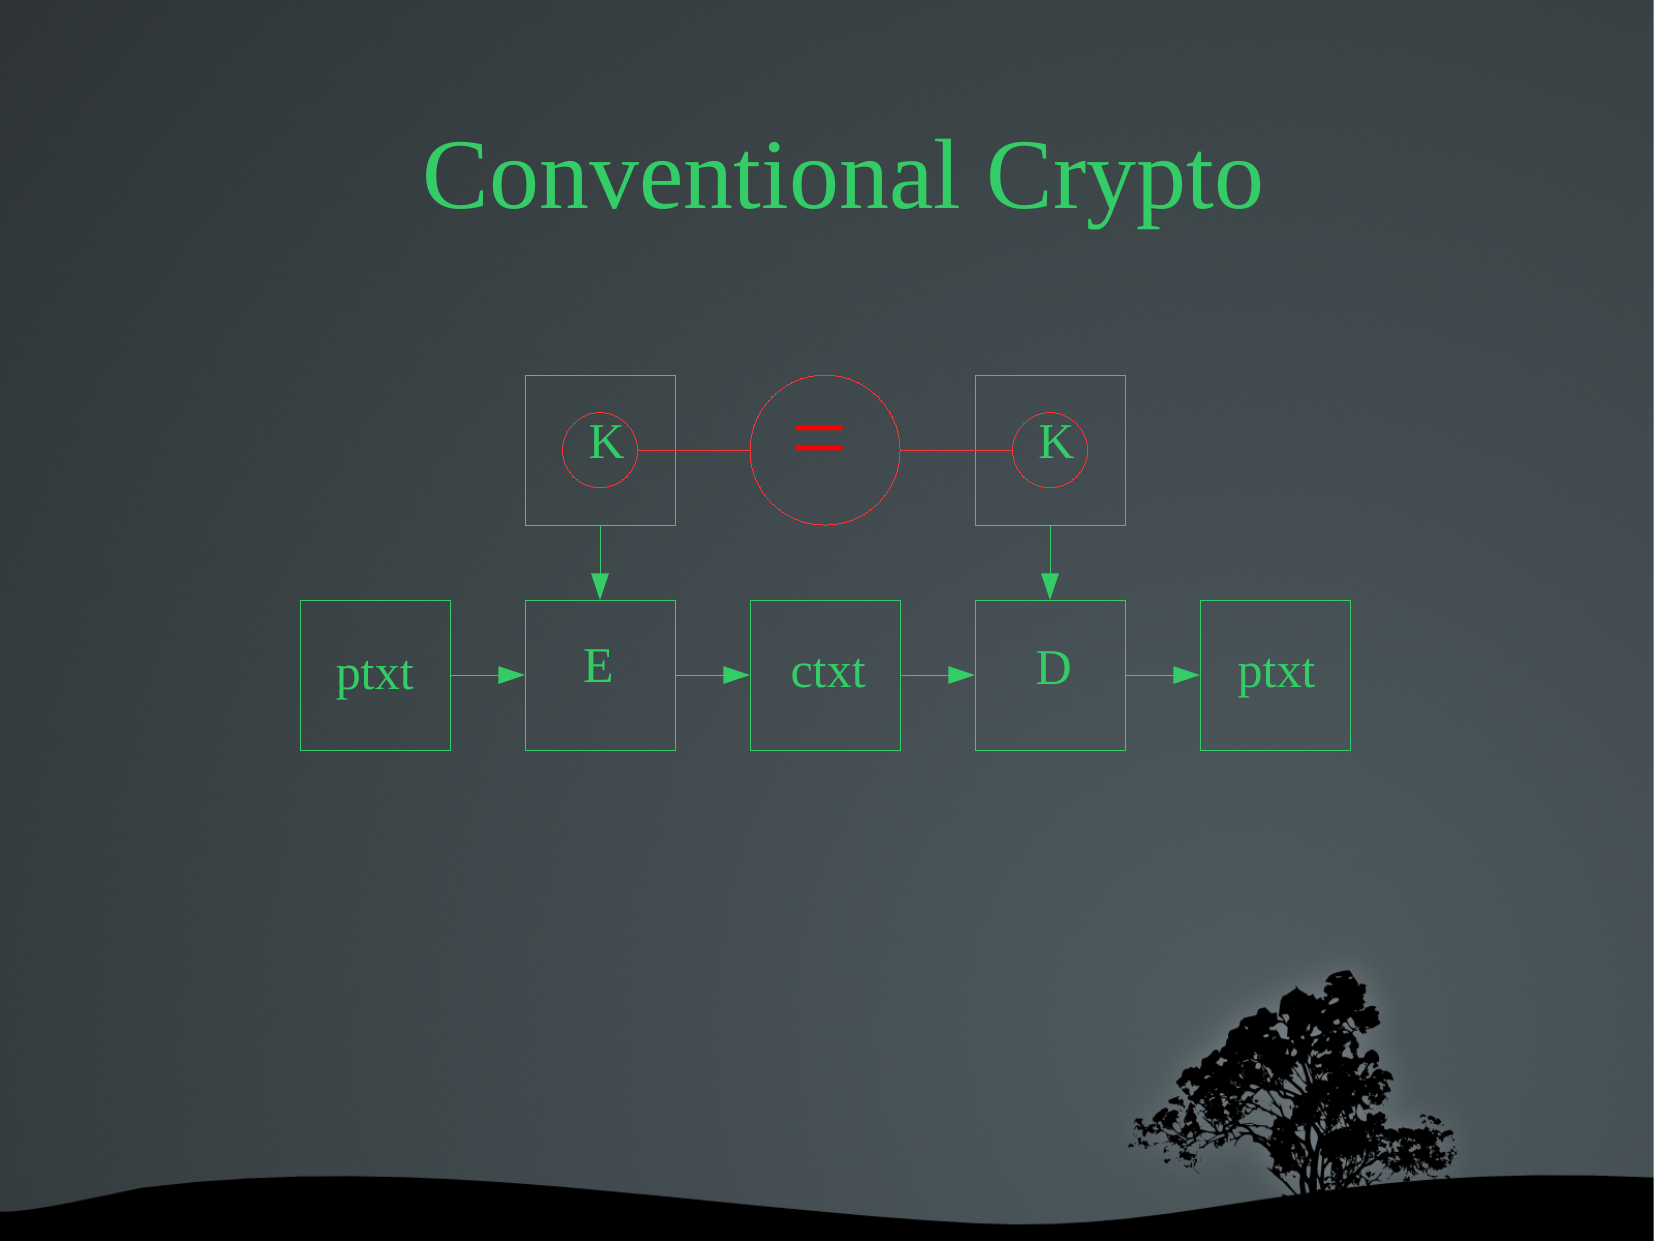

Conventional Crypto
=
K
K
E
D
ptxt
ctxt
ptxt